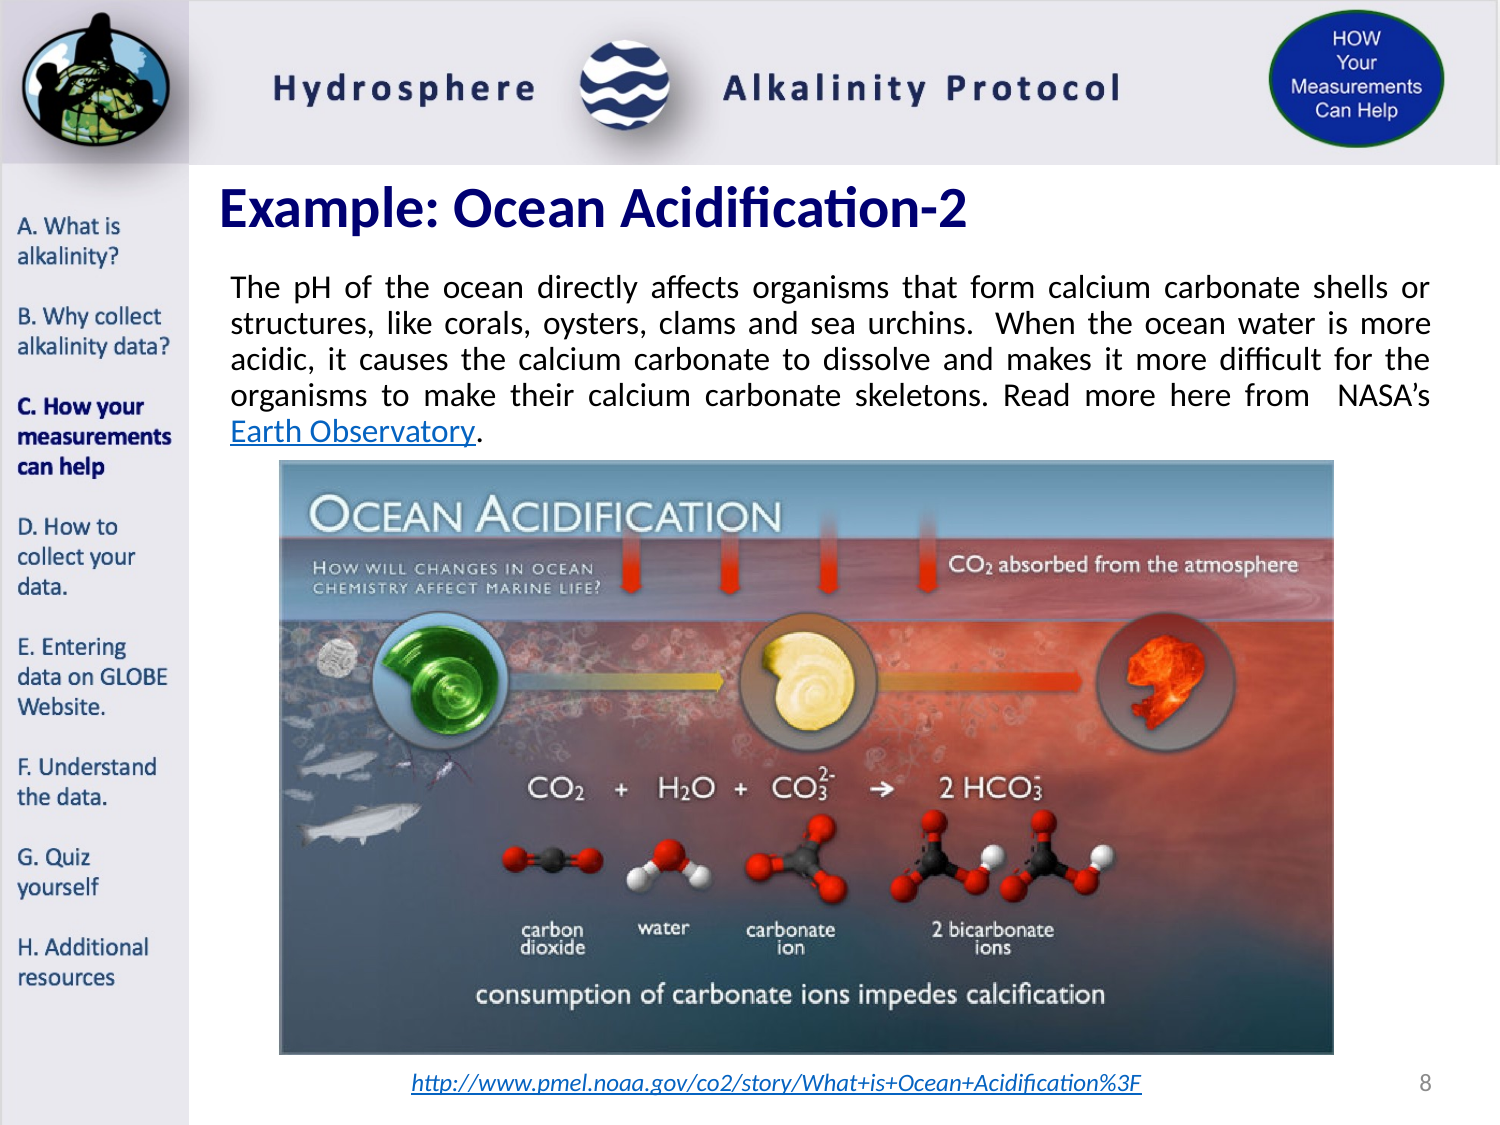

# Example: Ocean Acidification-2
The pH of the ocean directly affects organisms that form calcium carbonate shells or structures, like corals, oysters, clams and sea urchins.  When the ocean water is more acidic, it causes the calcium carbonate to dissolve and makes it more difficult for the organisms to make their calcium carbonate skeletons. Read more here from NASA’s Earth Observatory.
http://www.pmel.noaa.gov/co2/story/What+is+Ocean+Acidification%3F